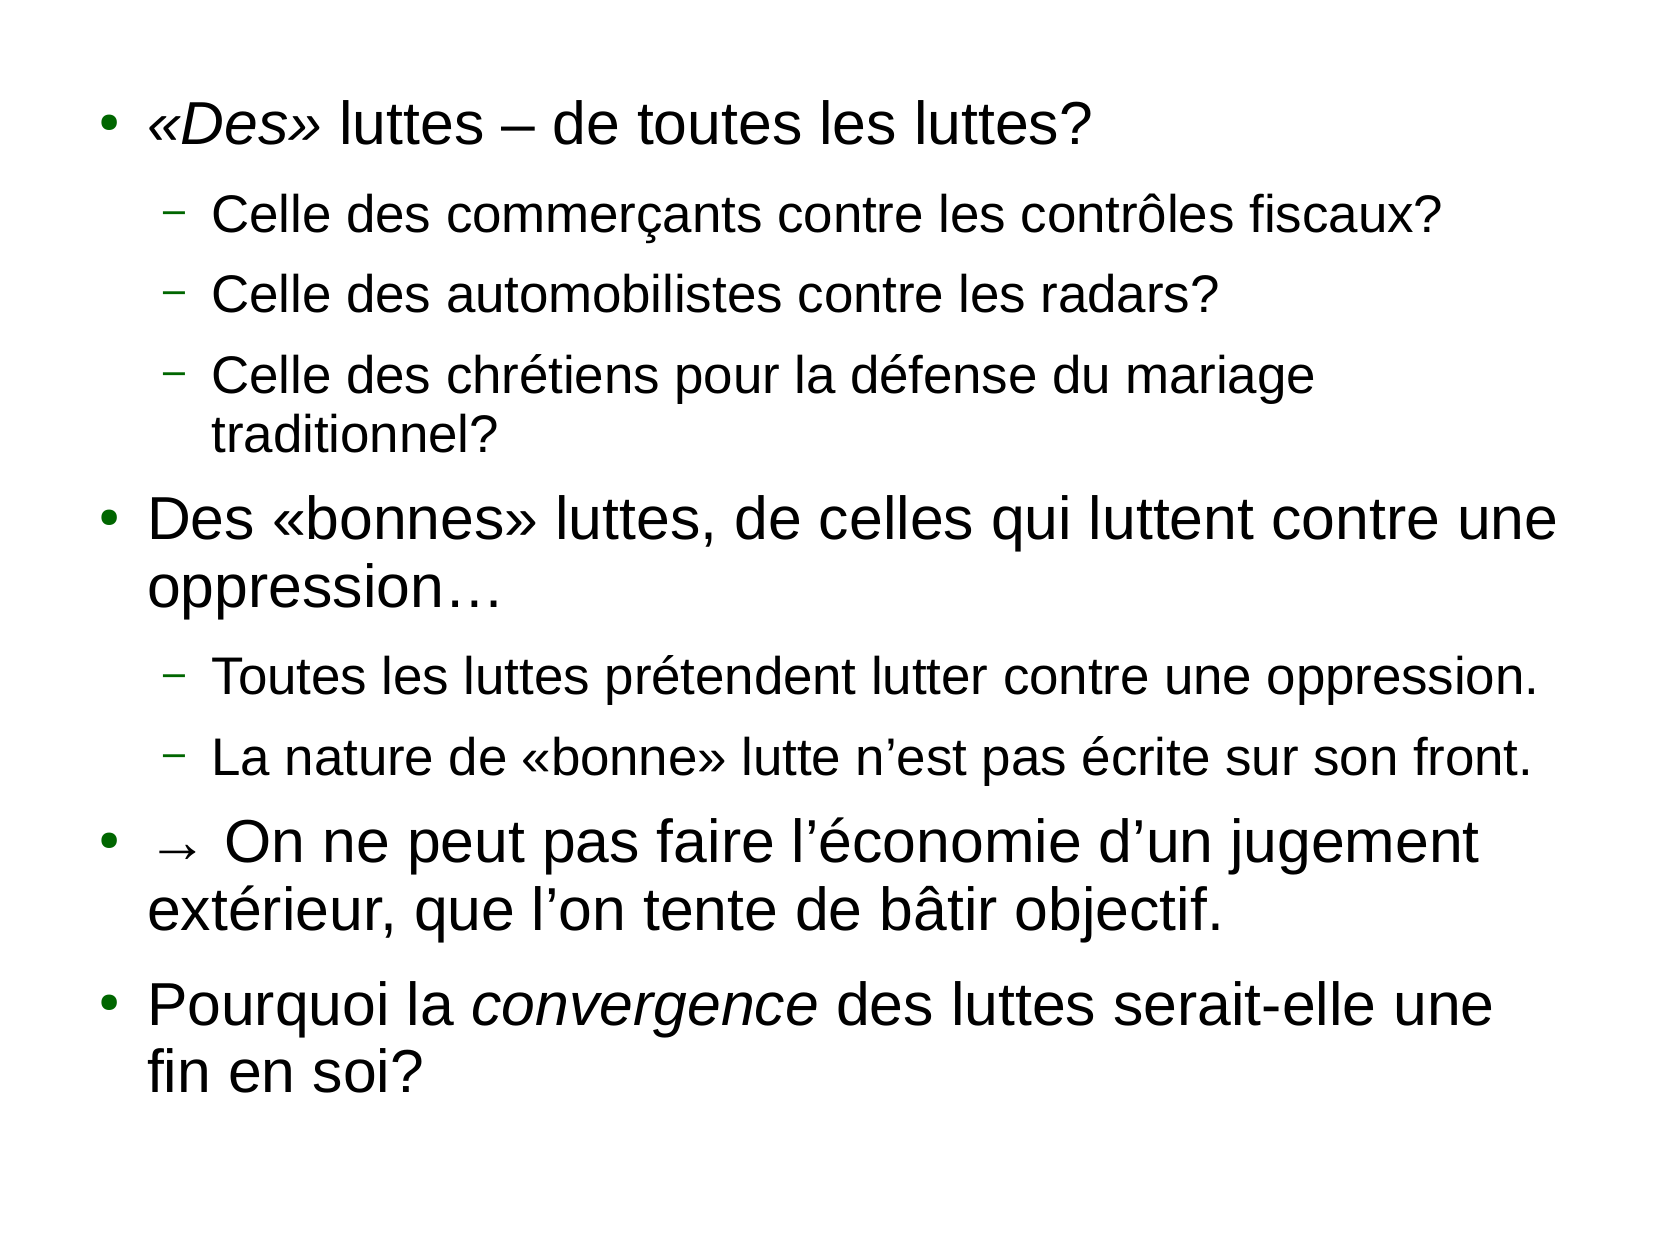

# «Des» luttes – de toutes les luttes?
Celle des commerçants contre les contrôles fiscaux?
Celle des automobilistes contre les radars?
Celle des chrétiens pour la défense du mariage traditionnel?
Des «bonnes» luttes, de celles qui luttent contre une oppression…
Toutes les luttes prétendent lutter contre une oppression.
La nature de «bonne» lutte n’est pas écrite sur son front.
→ On ne peut pas faire l’économie d’un jugement extérieur, que l’on tente de bâtir objectif.
Pourquoi la convergence des luttes serait-elle une fin en soi?